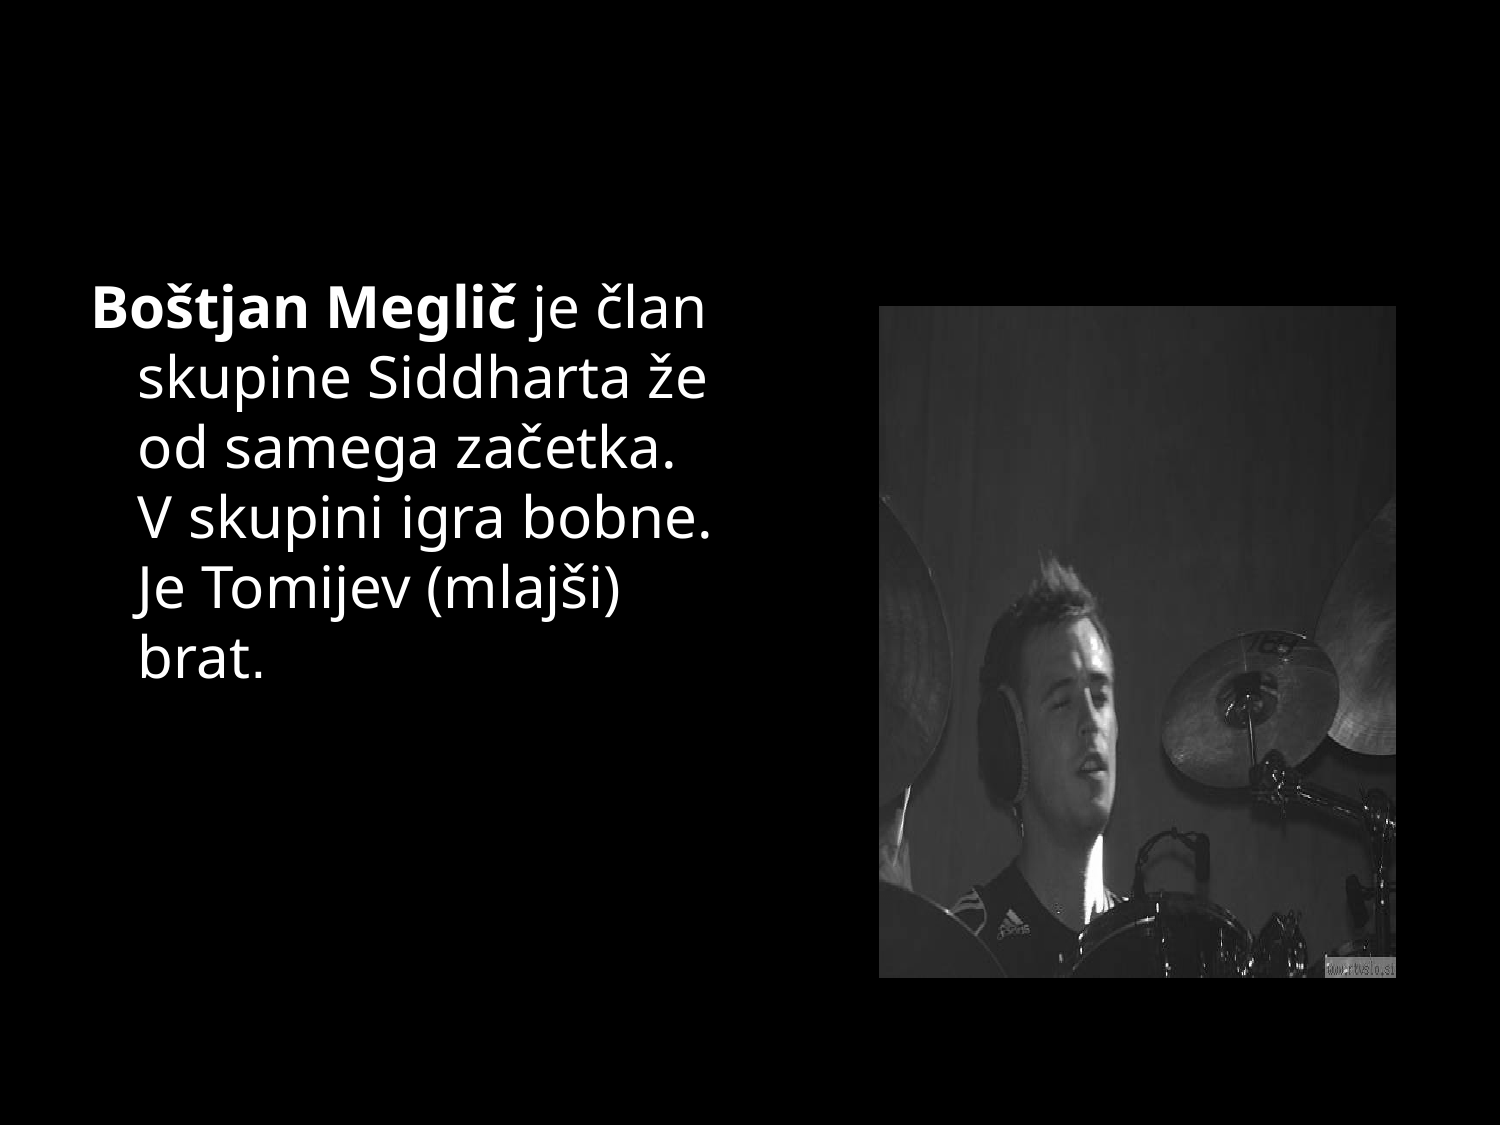

# Boštjan Meglič
Boštjan Meglič je član skupine Siddharta že od samega začetka. V skupini igra bobne. Je Tomijev (mlajši) brat.